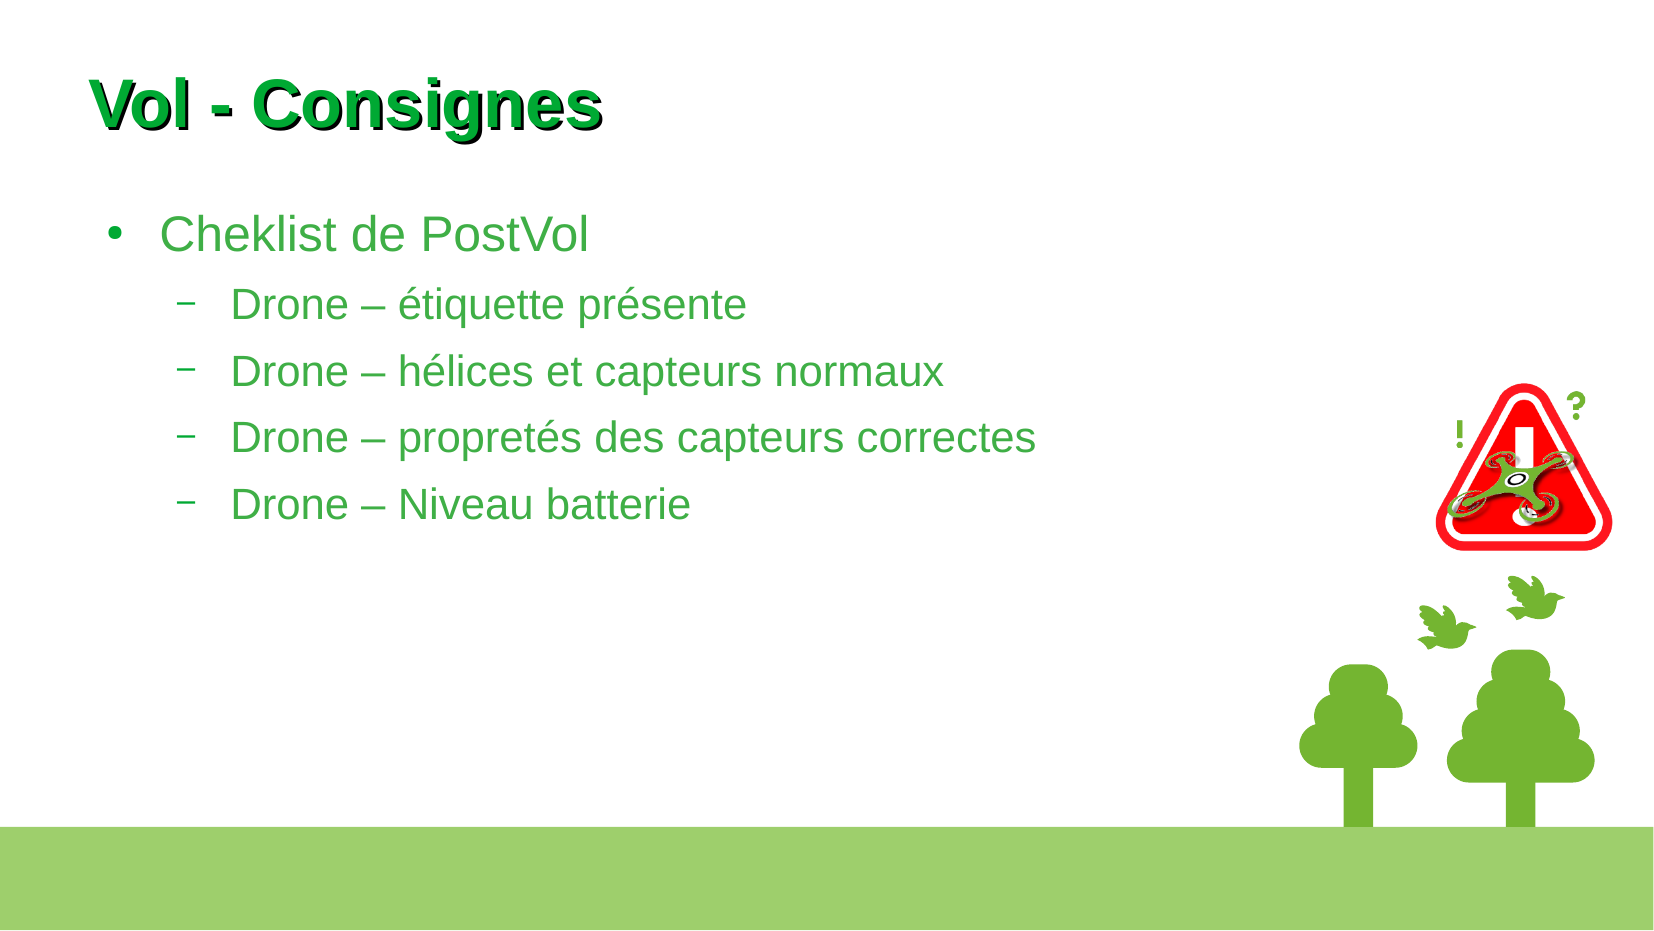

# Vol - Consignes
Cheklist de PostVol
Drone – étiquette présente
Drone – hélices et capteurs normaux
Drone – propretés des capteurs correctes
Drone – Niveau batterie